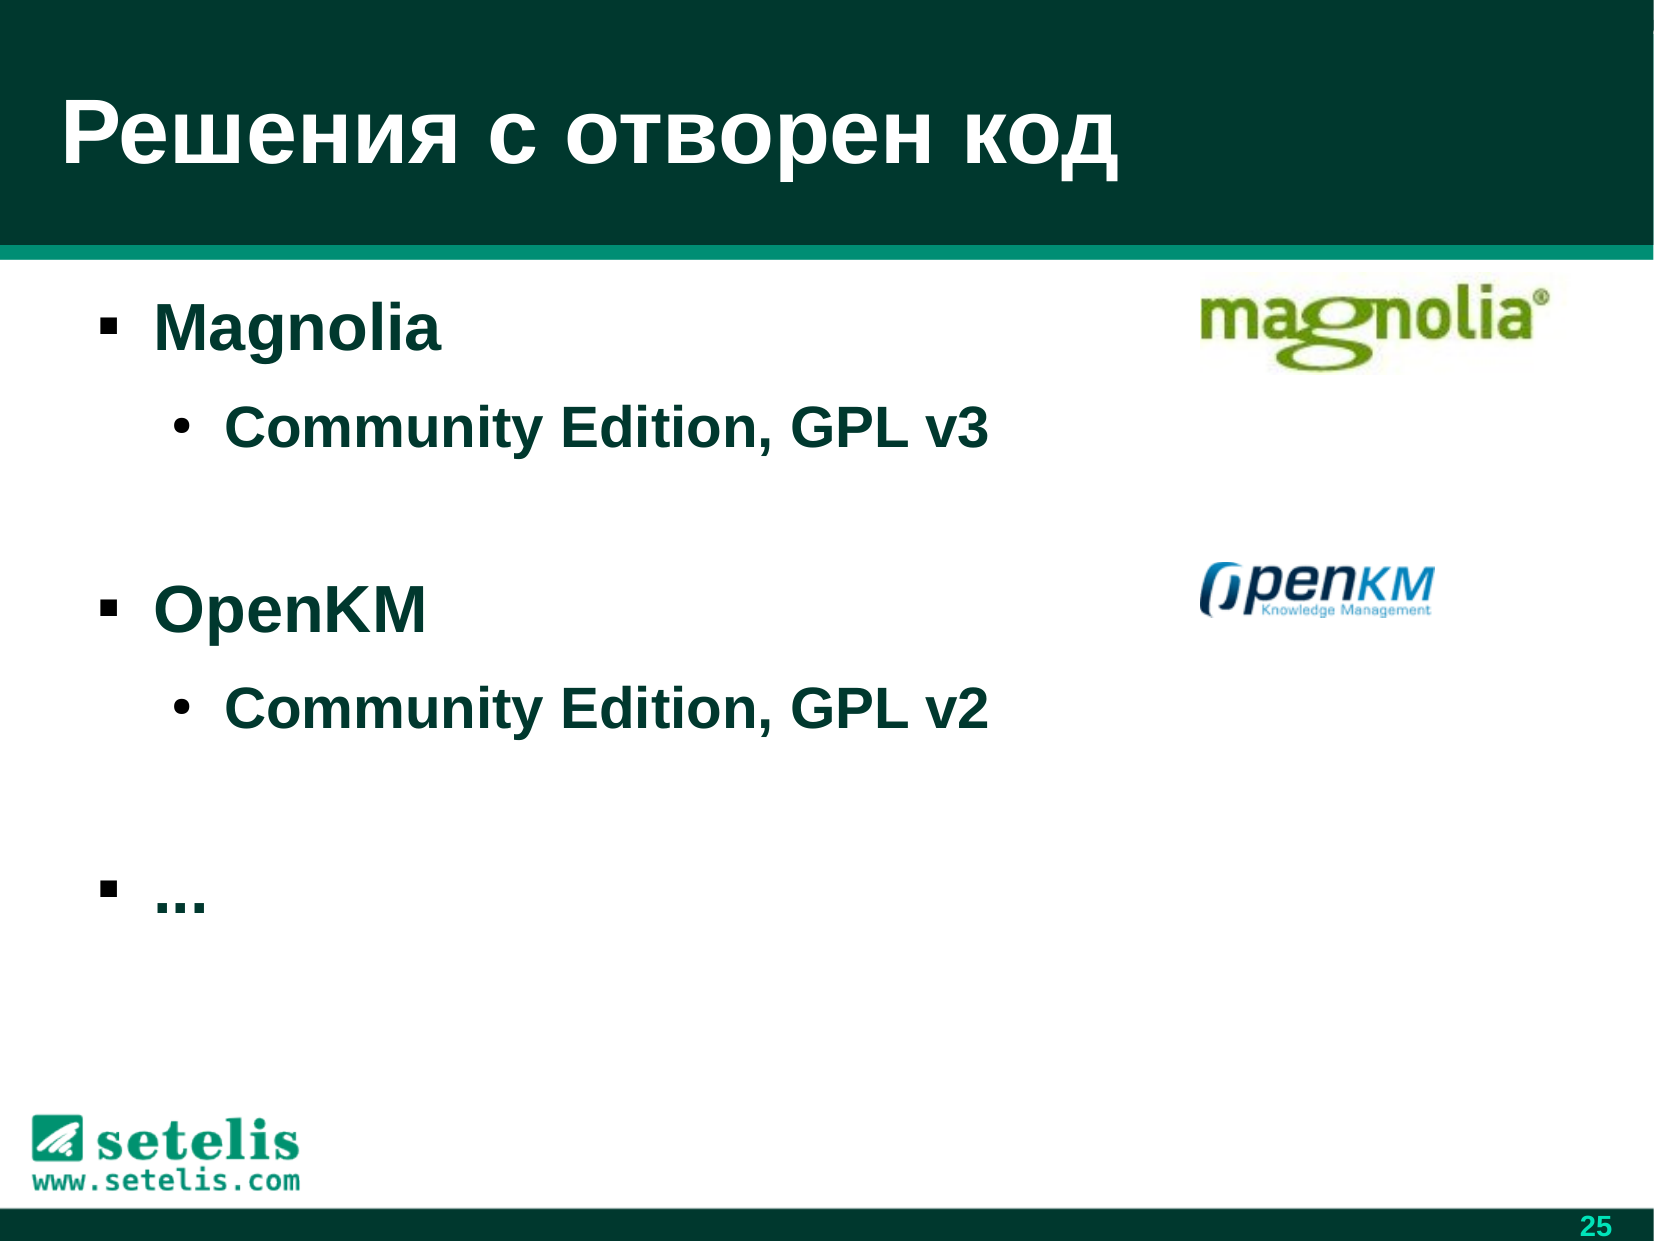

# Решения с отворен код
Magnolia
Community Edition, GPL v3
OpenKM
Community Edition, GPL v2
...
25